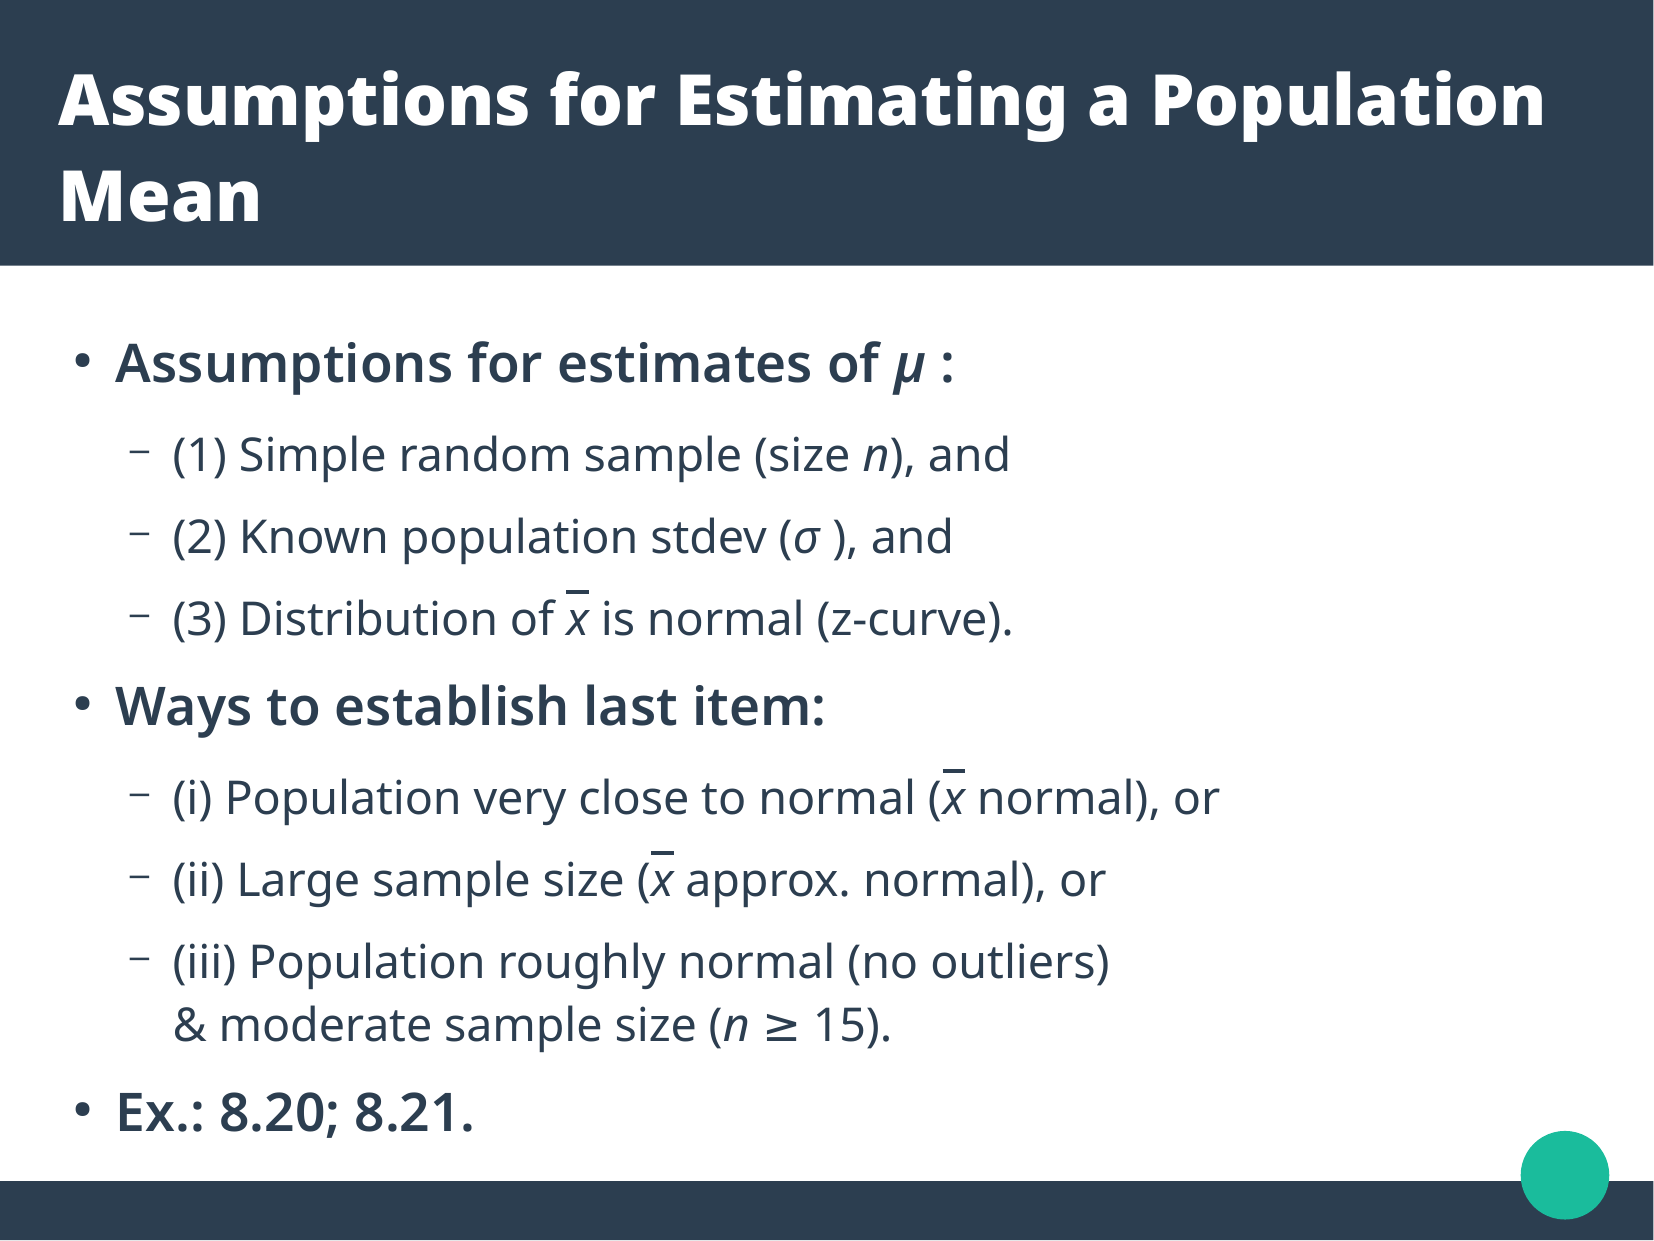

# Assumptions for Estimating a Population Mean
Assumptions for estimates of μ :
(1) Simple random sample (size n), and
(2) Known population stdev (σ ), and
(3) Distribution of x is normal (z-curve).
Ways to establish last item:
(i) Population very close to normal (x normal), or
(ii) Large sample size (x approx. normal), or
(iii) Population roughly normal (no outliers)
& moderate sample size (n ≥ 15).
Ex.: 8.20; 8.21.